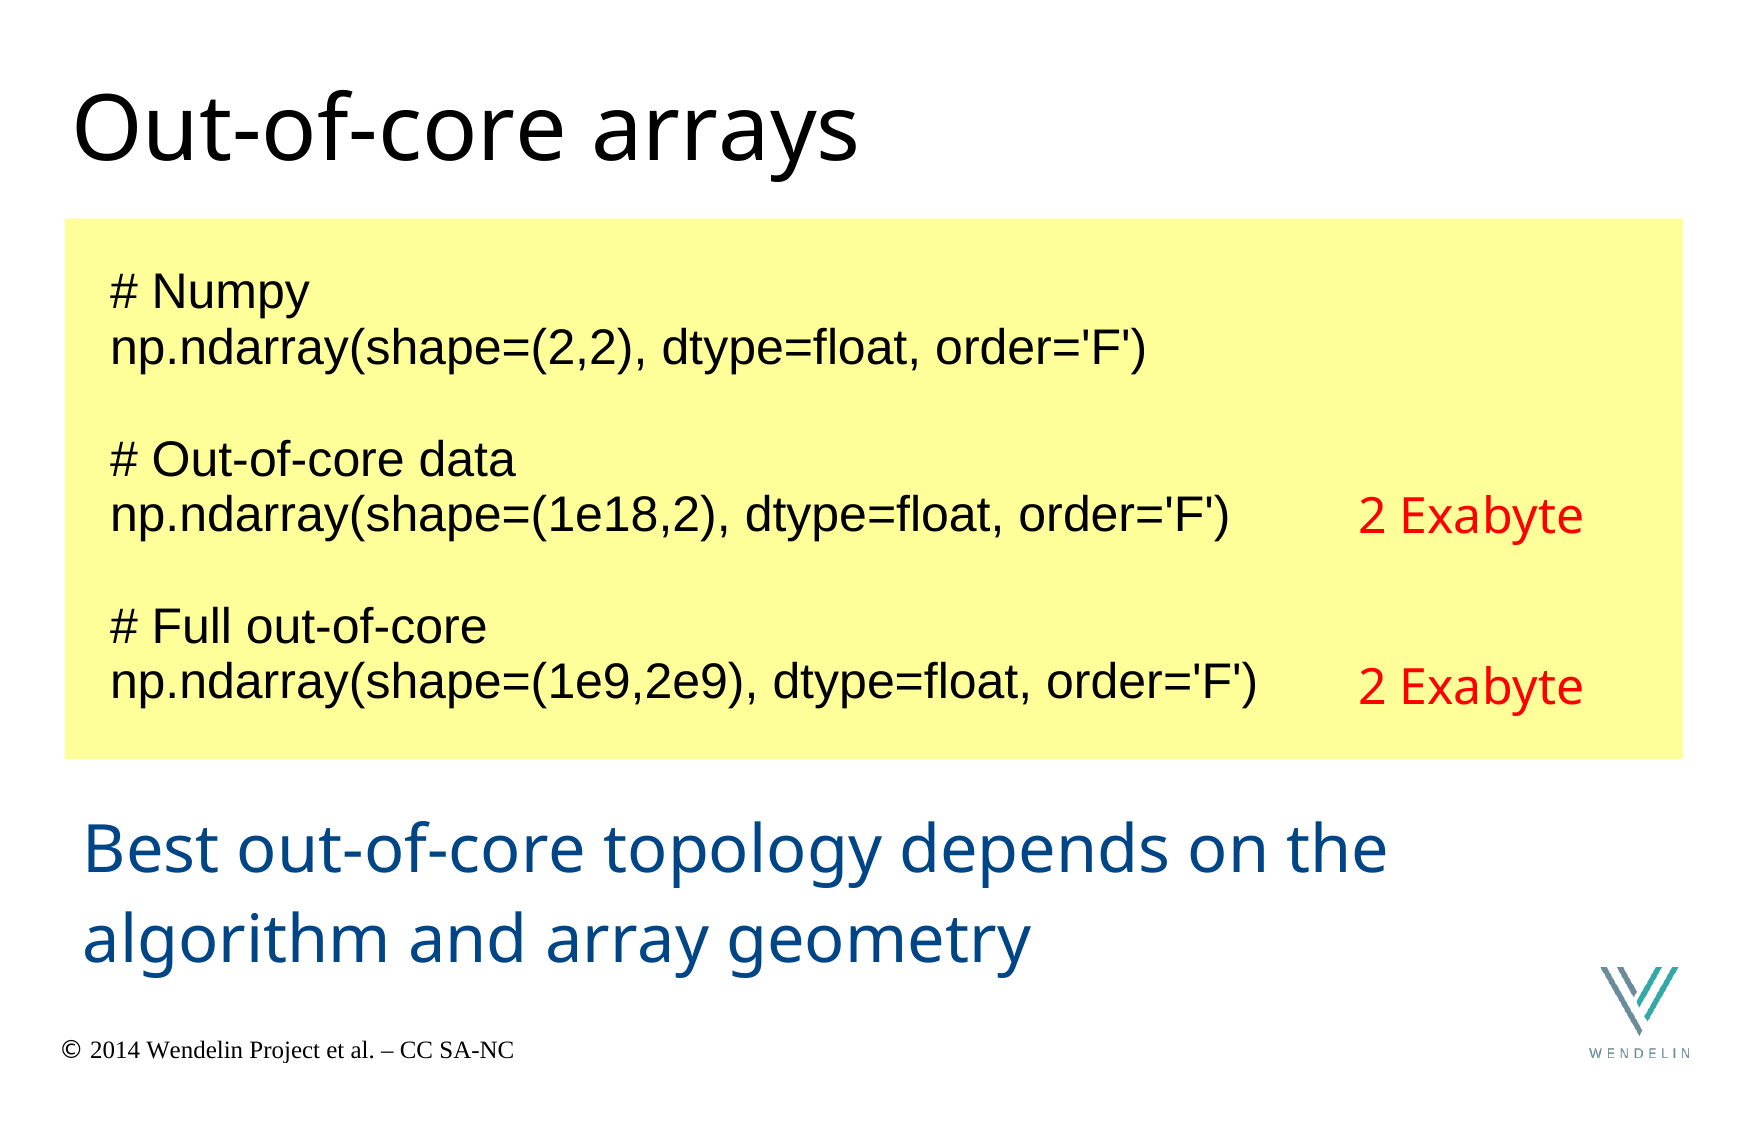

# Out-of-core arrays
# Numpy
np.ndarray(shape=(2,2), dtype=float, order='F')
# Out-of-core data
np.ndarray(shape=(1e18,2), dtype=float, order='F')
# Full out-of-core
np.ndarray(shape=(1e9,2e9), dtype=float, order='F')
2 Exabyte
2 Exabyte
Best out-of-core topology depends on the algorithm and array geometry